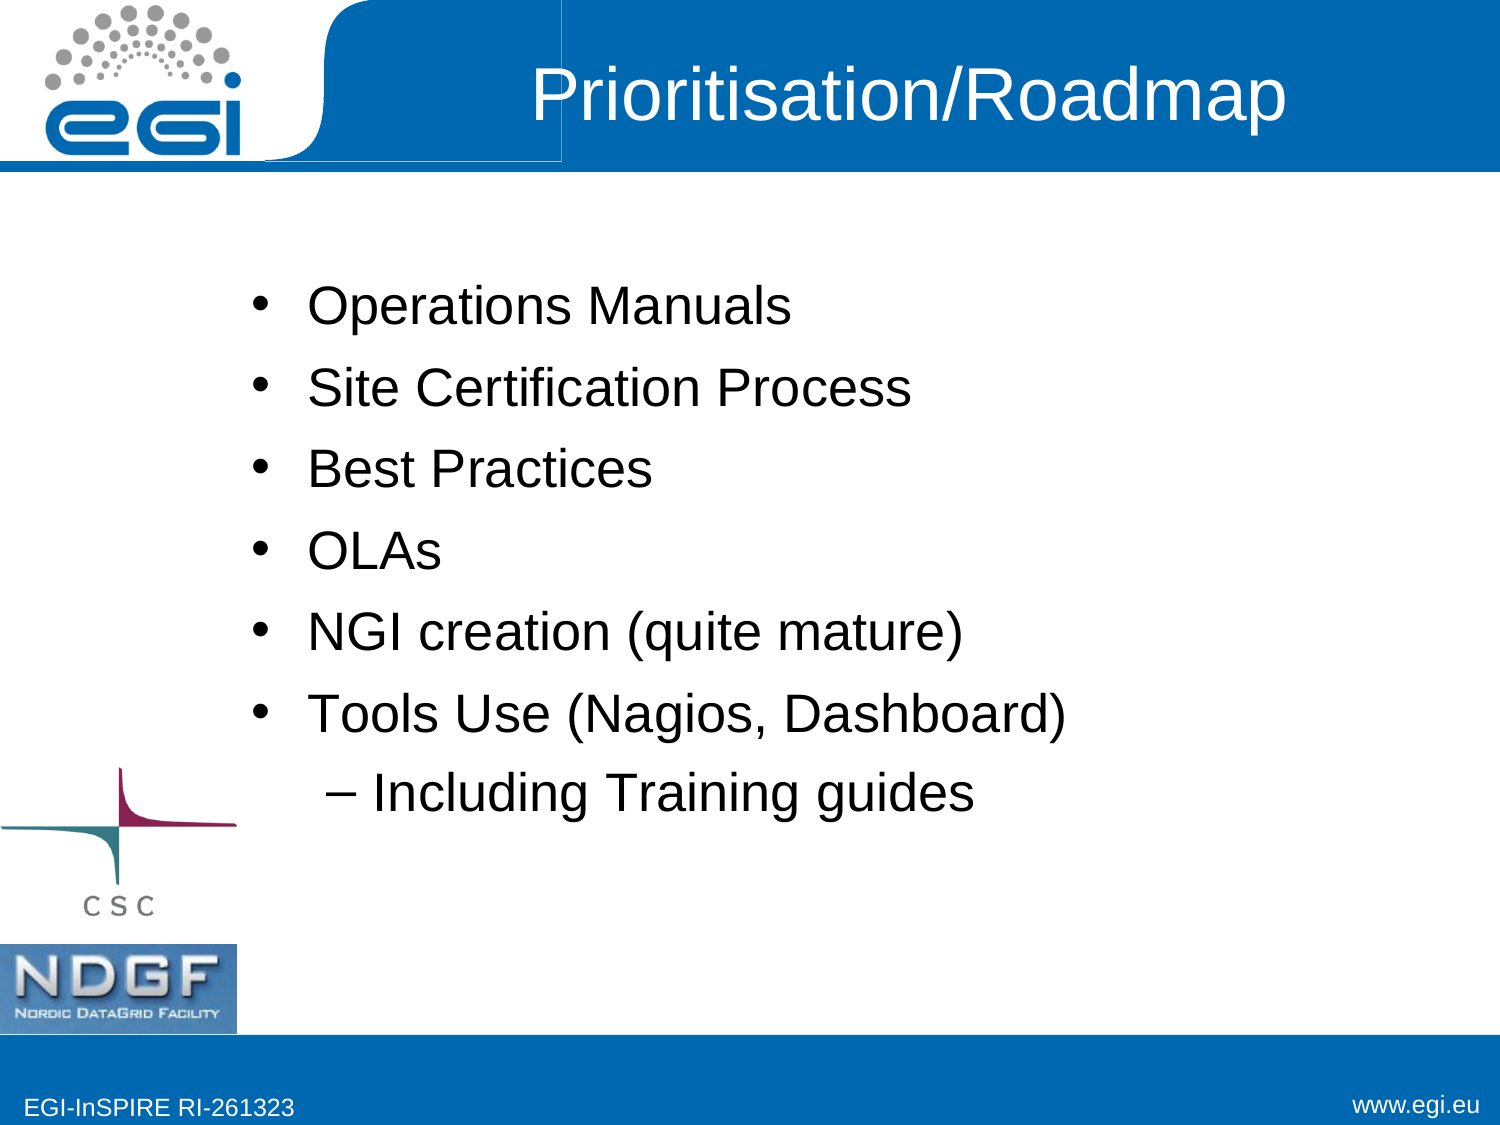

# Prioritisation/Roadmap
Operations Manuals
Site Certification Process
Best Practices
OLAs
NGI creation (quite mature)
Tools Use (Nagios, Dashboard)
Including Training guides